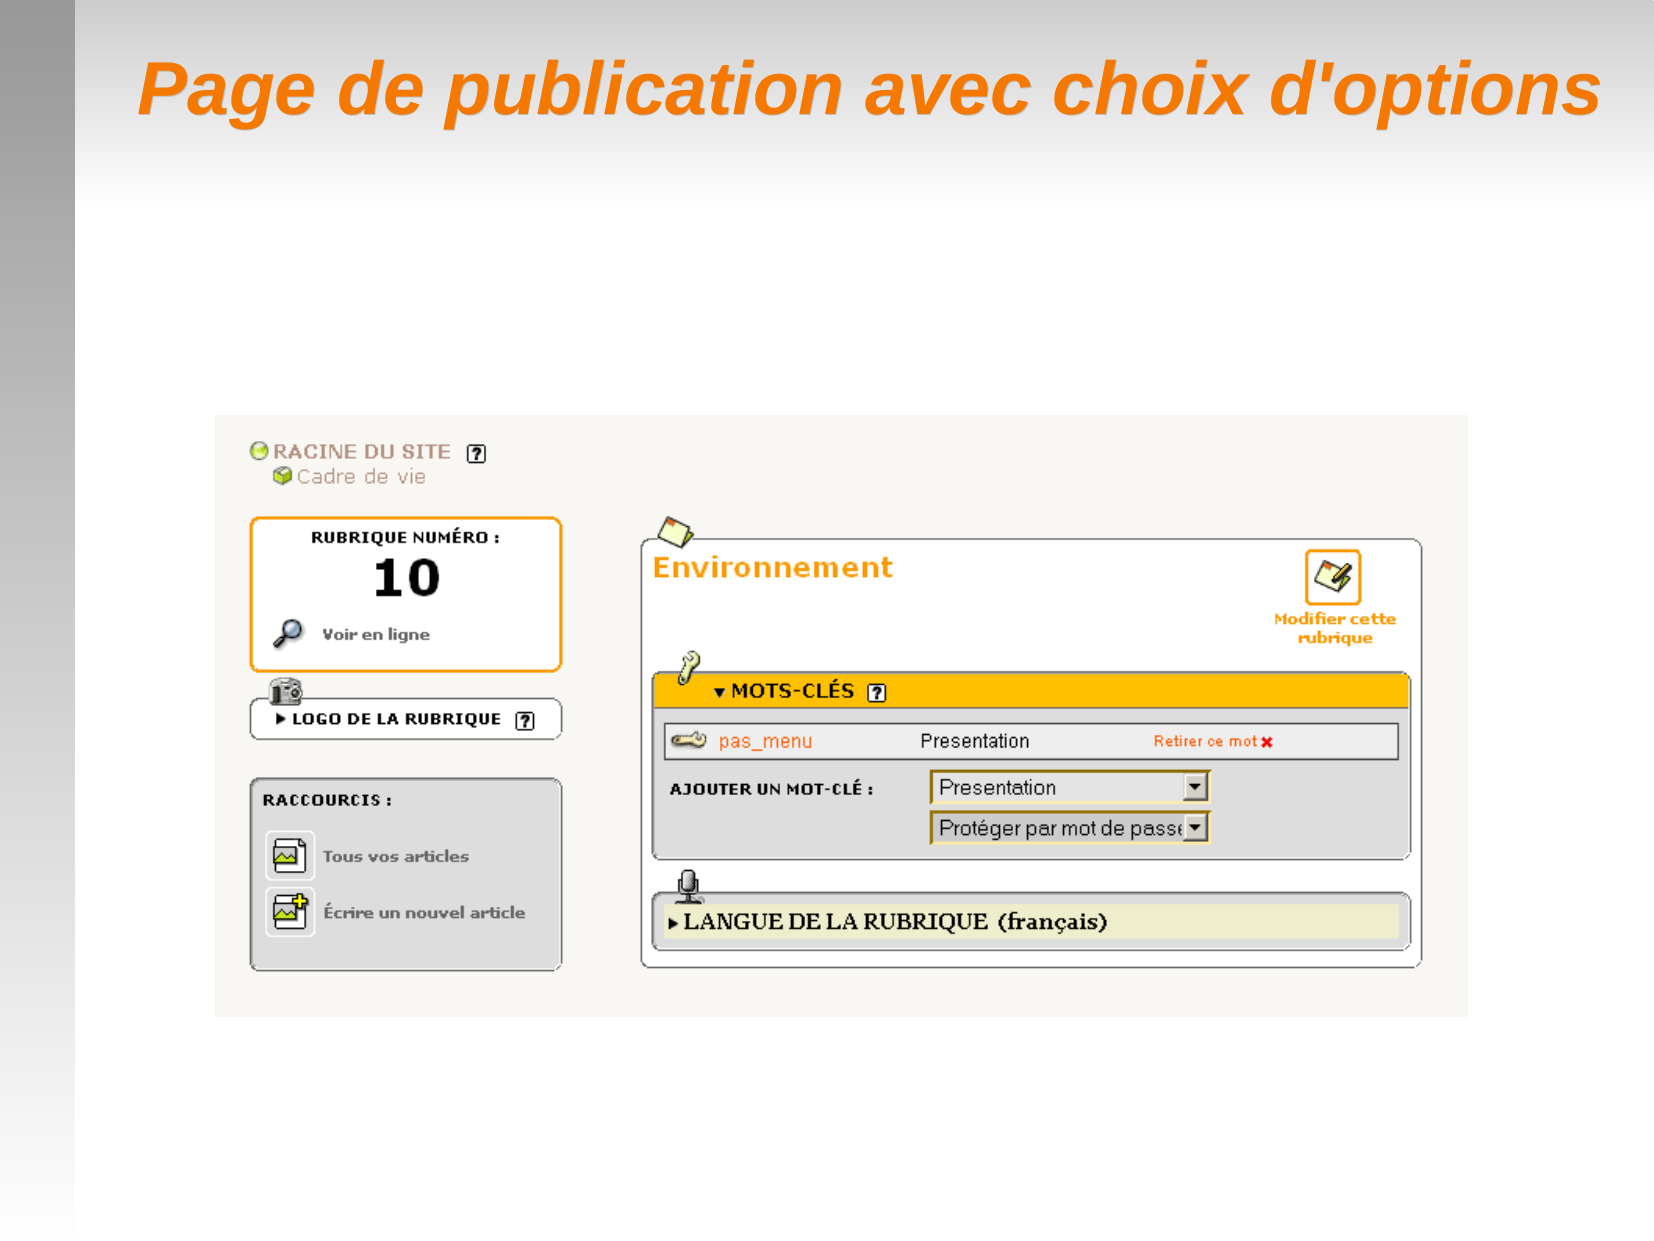

# Page de publication avec choix d'options